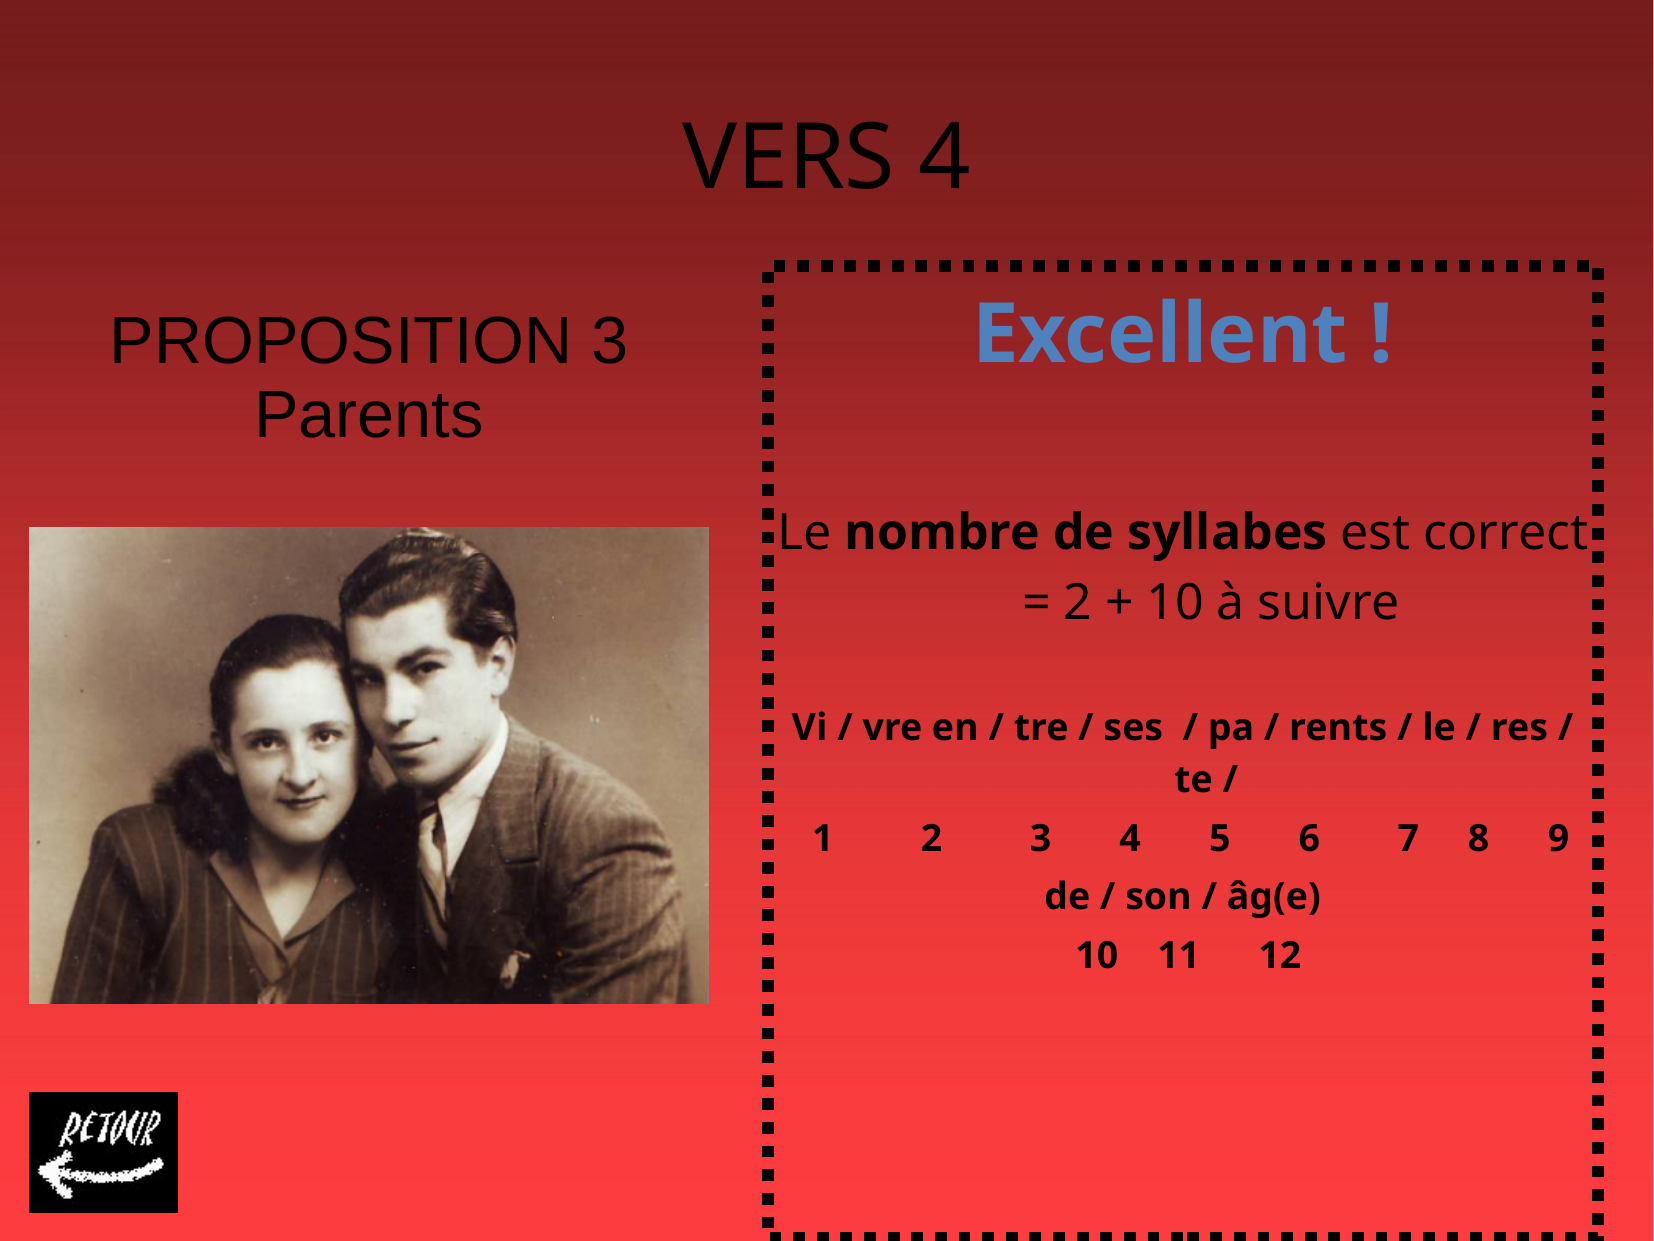

VERS 4
# Excellent !
Le nombre de syllabes est correct = 2 + 10 à suivre
Vi / vre en / tre / ses / pa / rents / le / res / te /
 1 2 3 4 5 6 7 8 9
de / son / âg(e)
 10 11 12
PROPOSITION 3
Parents